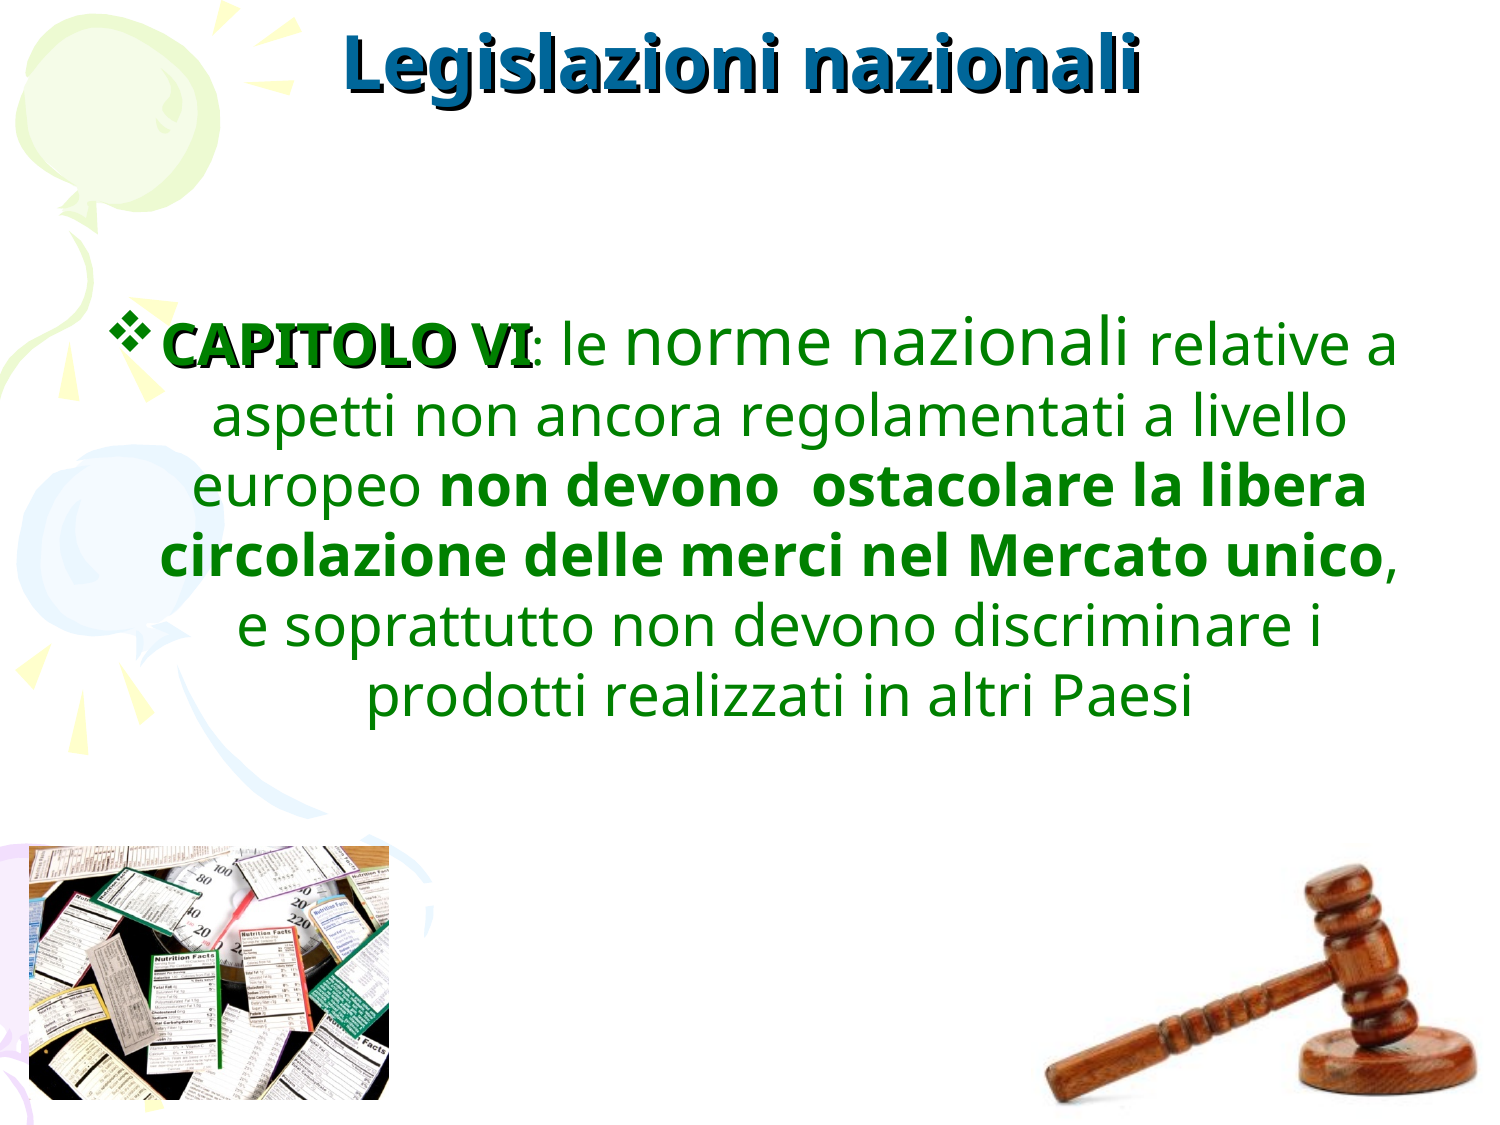

# Legislazioni nazionali
CAPITOLO VI: le norme nazionali relative a aspetti non ancora regolamentati a livello europeo non devono  ostacolare la libera circolazione delle merci nel Mercato unico, e soprattutto non devono discriminare i prodotti realizzati in altri Paesi